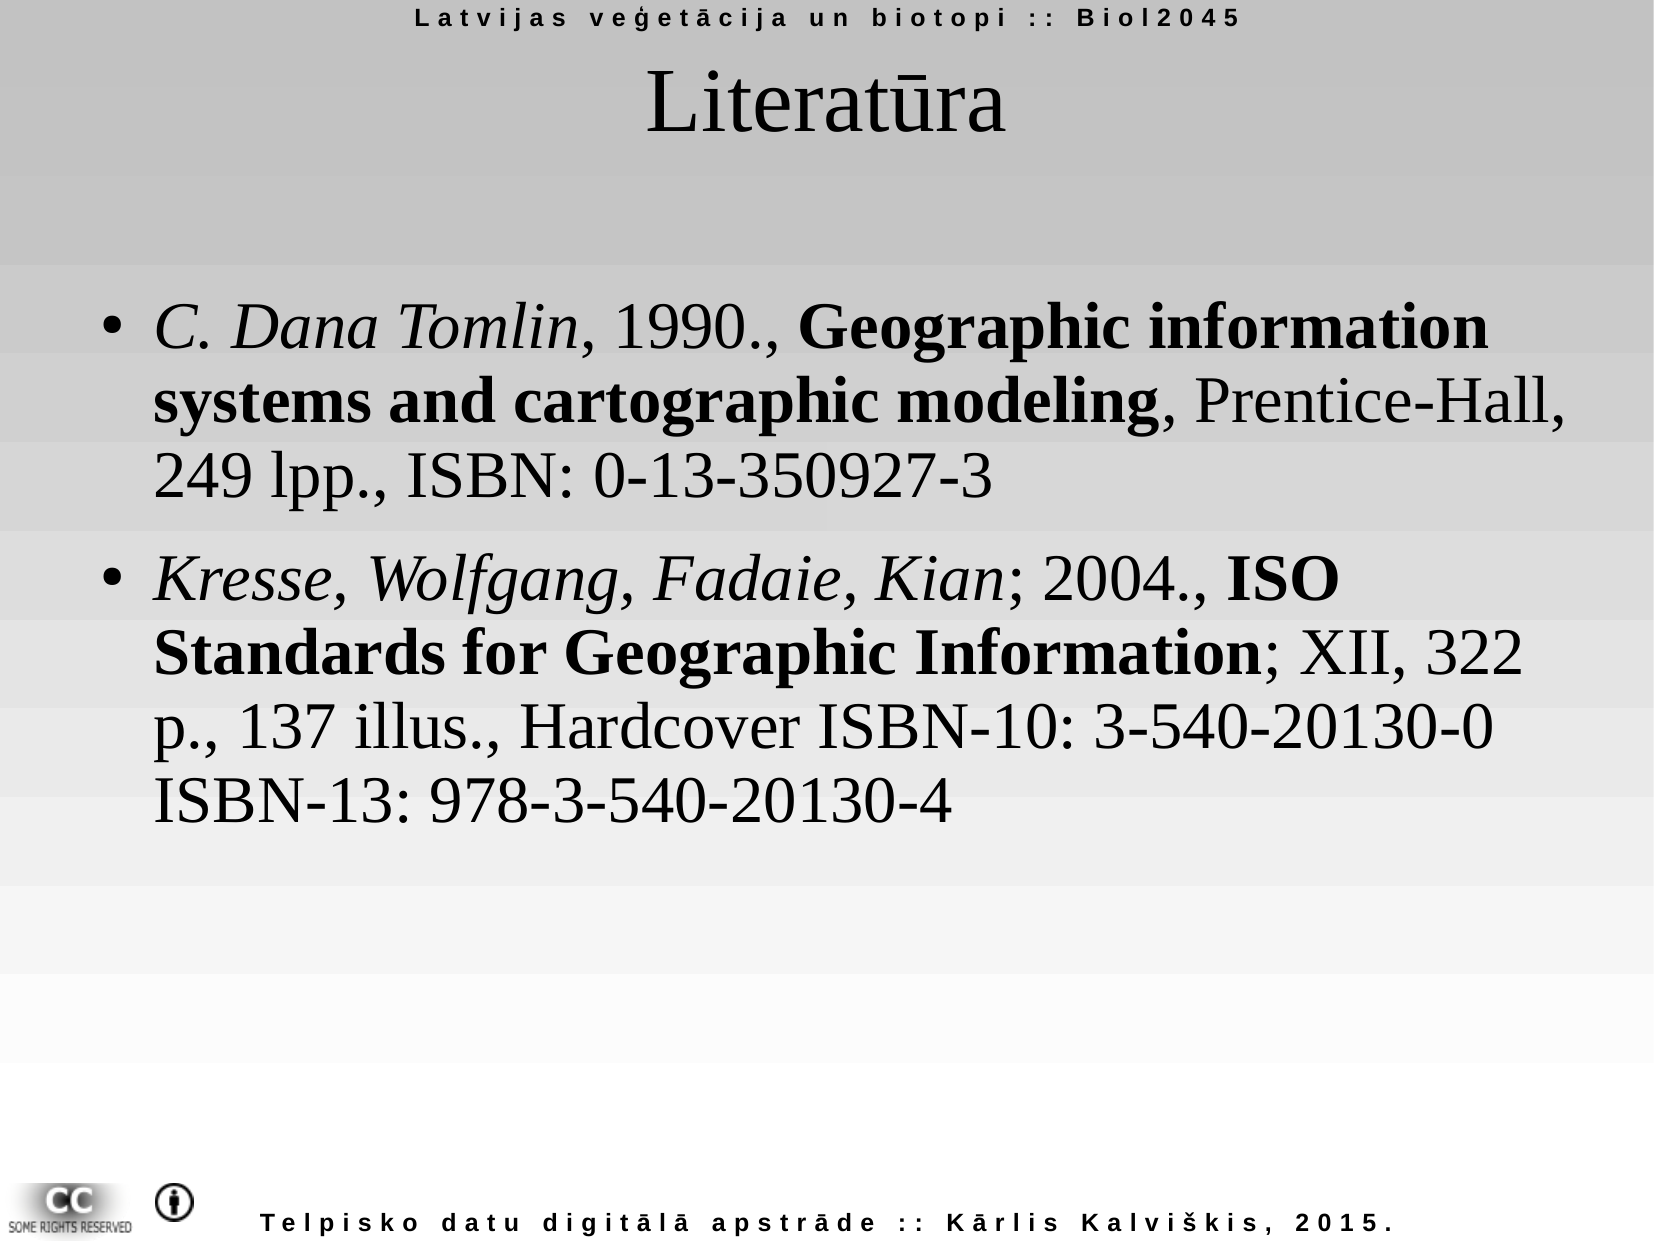

# Literatūra
C. Dana Tomlin, 1990., Geographic information systems and cartographic modeling, Prentice-Hall, 249 lpp., ISBN: 0-13-350927-3
Kresse, Wolfgang, Fadaie, Kian; 2004., ISO Standards for Geographic Information; XII, 322 p., 137 illus., Hardcover ISBN-10: 3-540-20130-0 ISBN-13: 978-3-540-20130-4